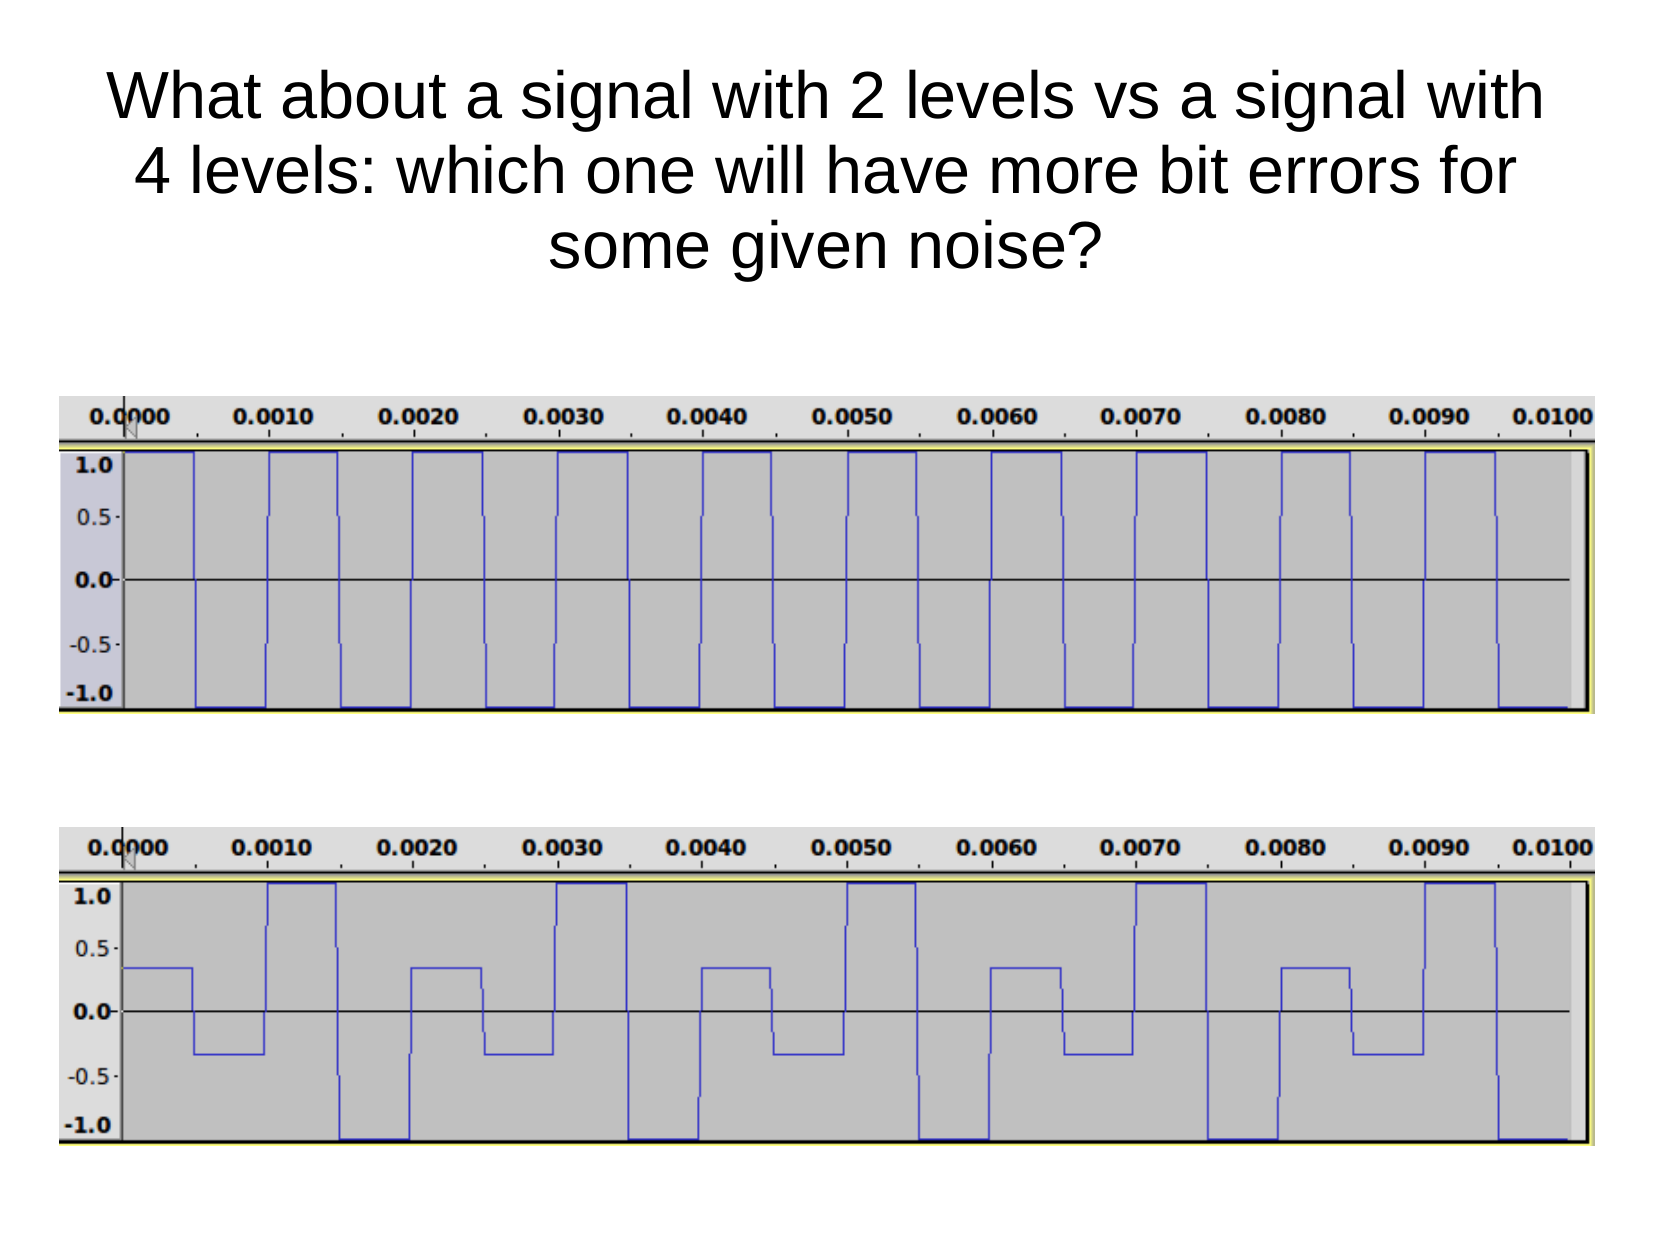

# What about a signal with 2 levels vs a signal with 4 levels: which one will have more bit errors for some given noise?